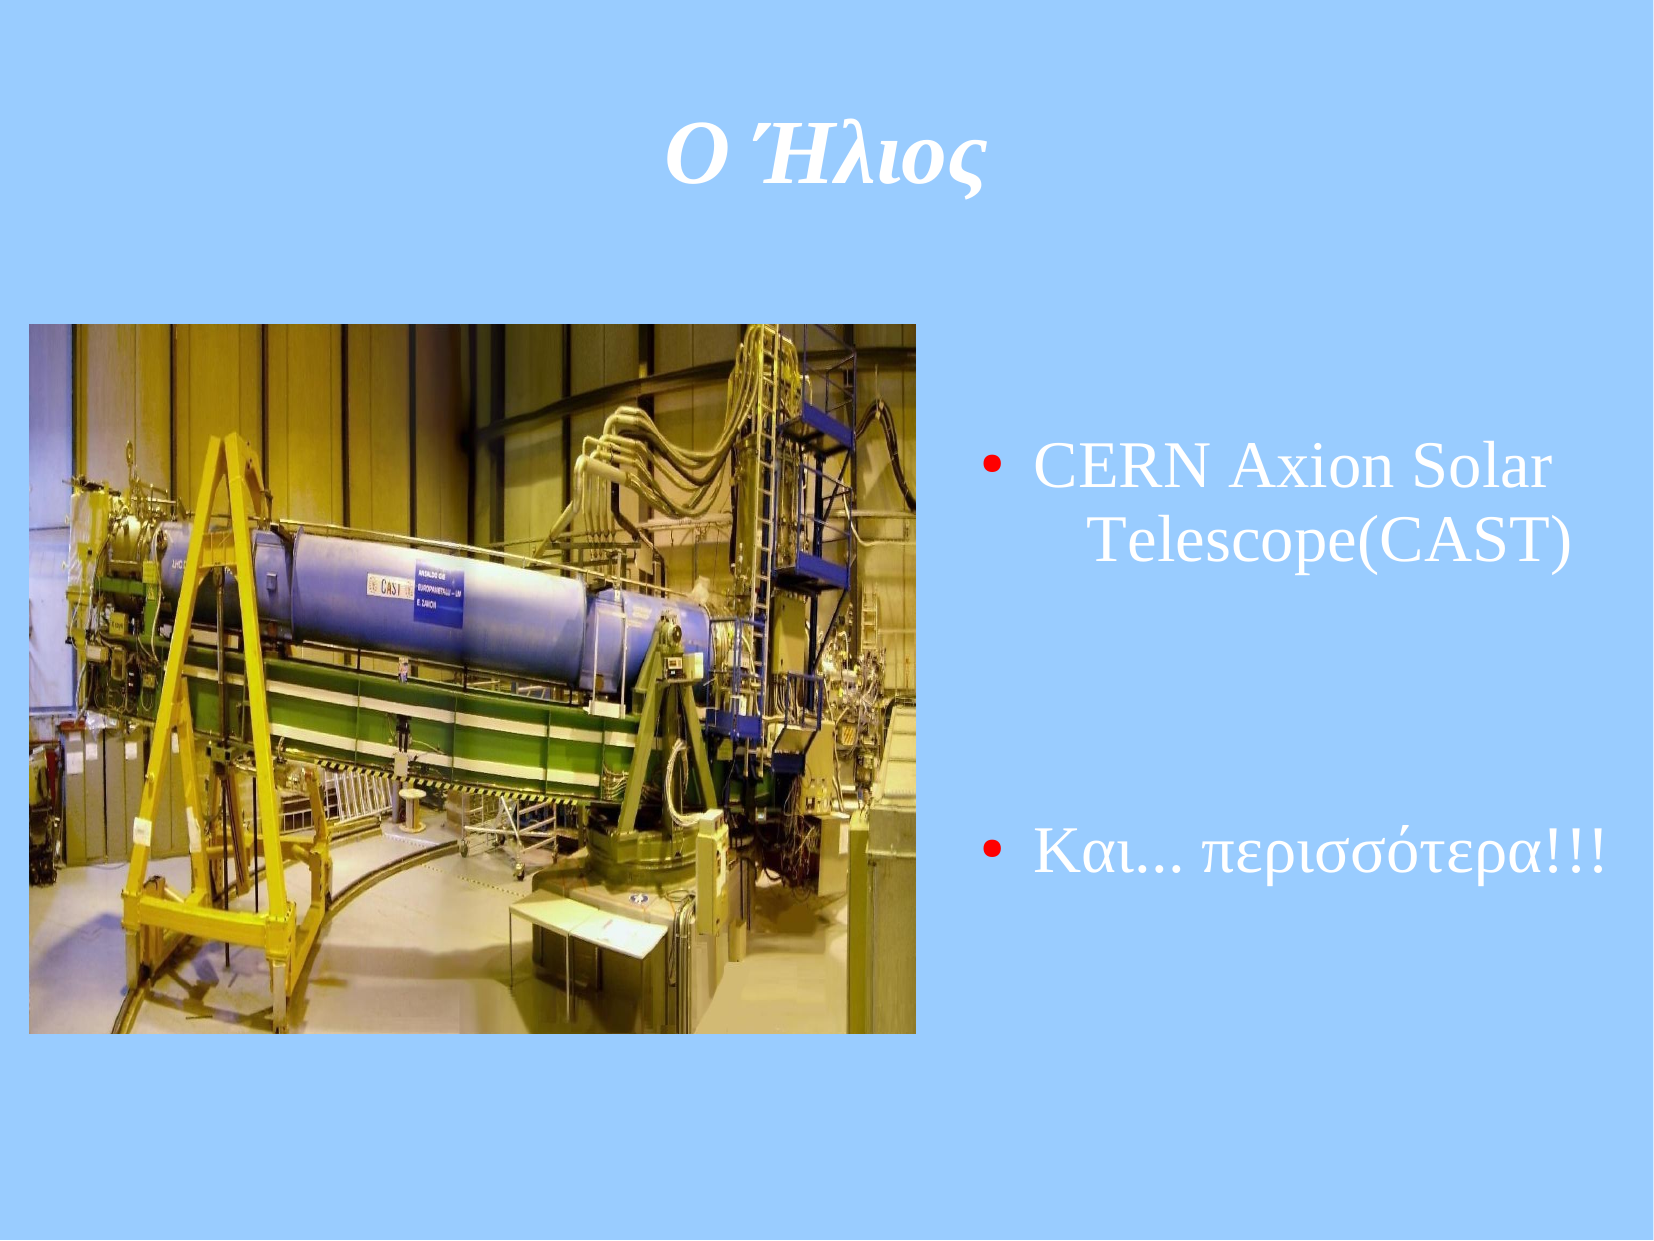

# Ο Ήλιος
CERN Axion Solar Telescope(CAST)
Και... περισσότερα!!!